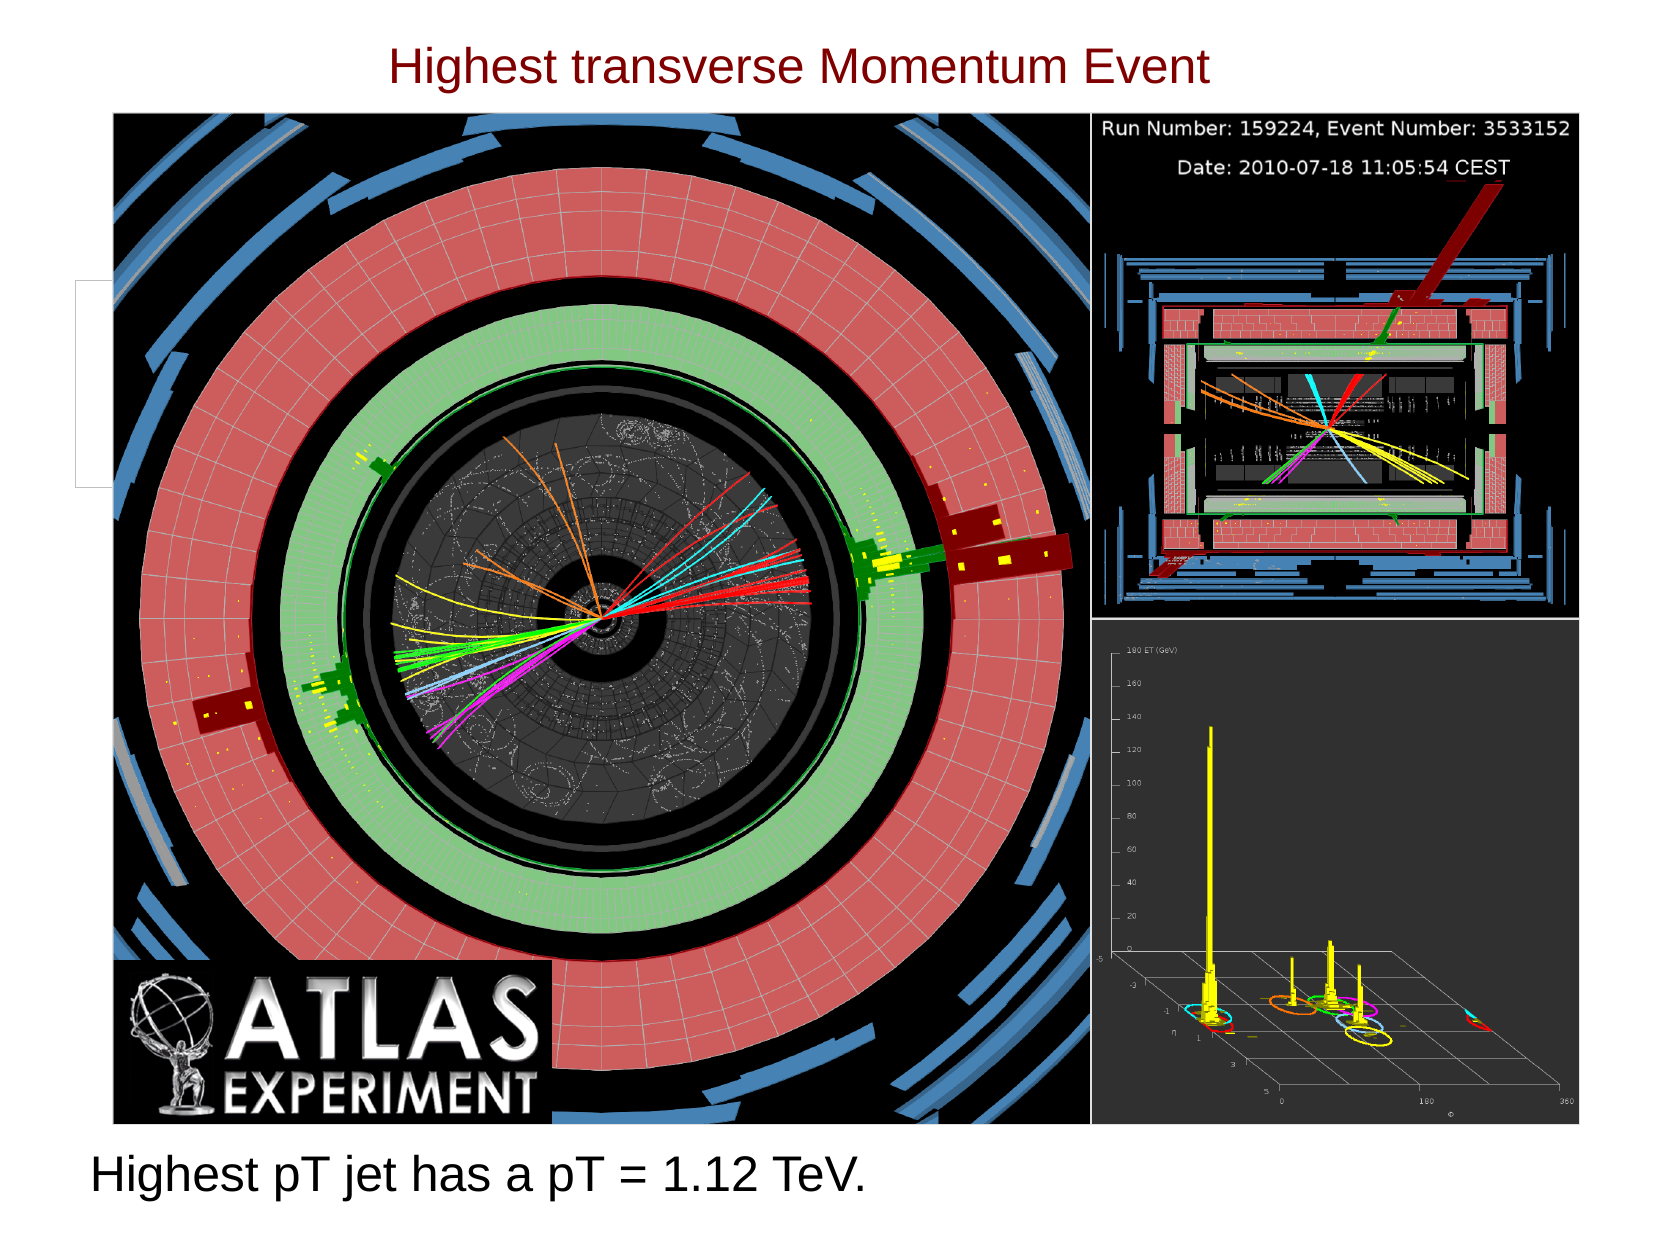

Highest transverse Momentum Event
Highest pT jet has a pT = 1.12 TeV.